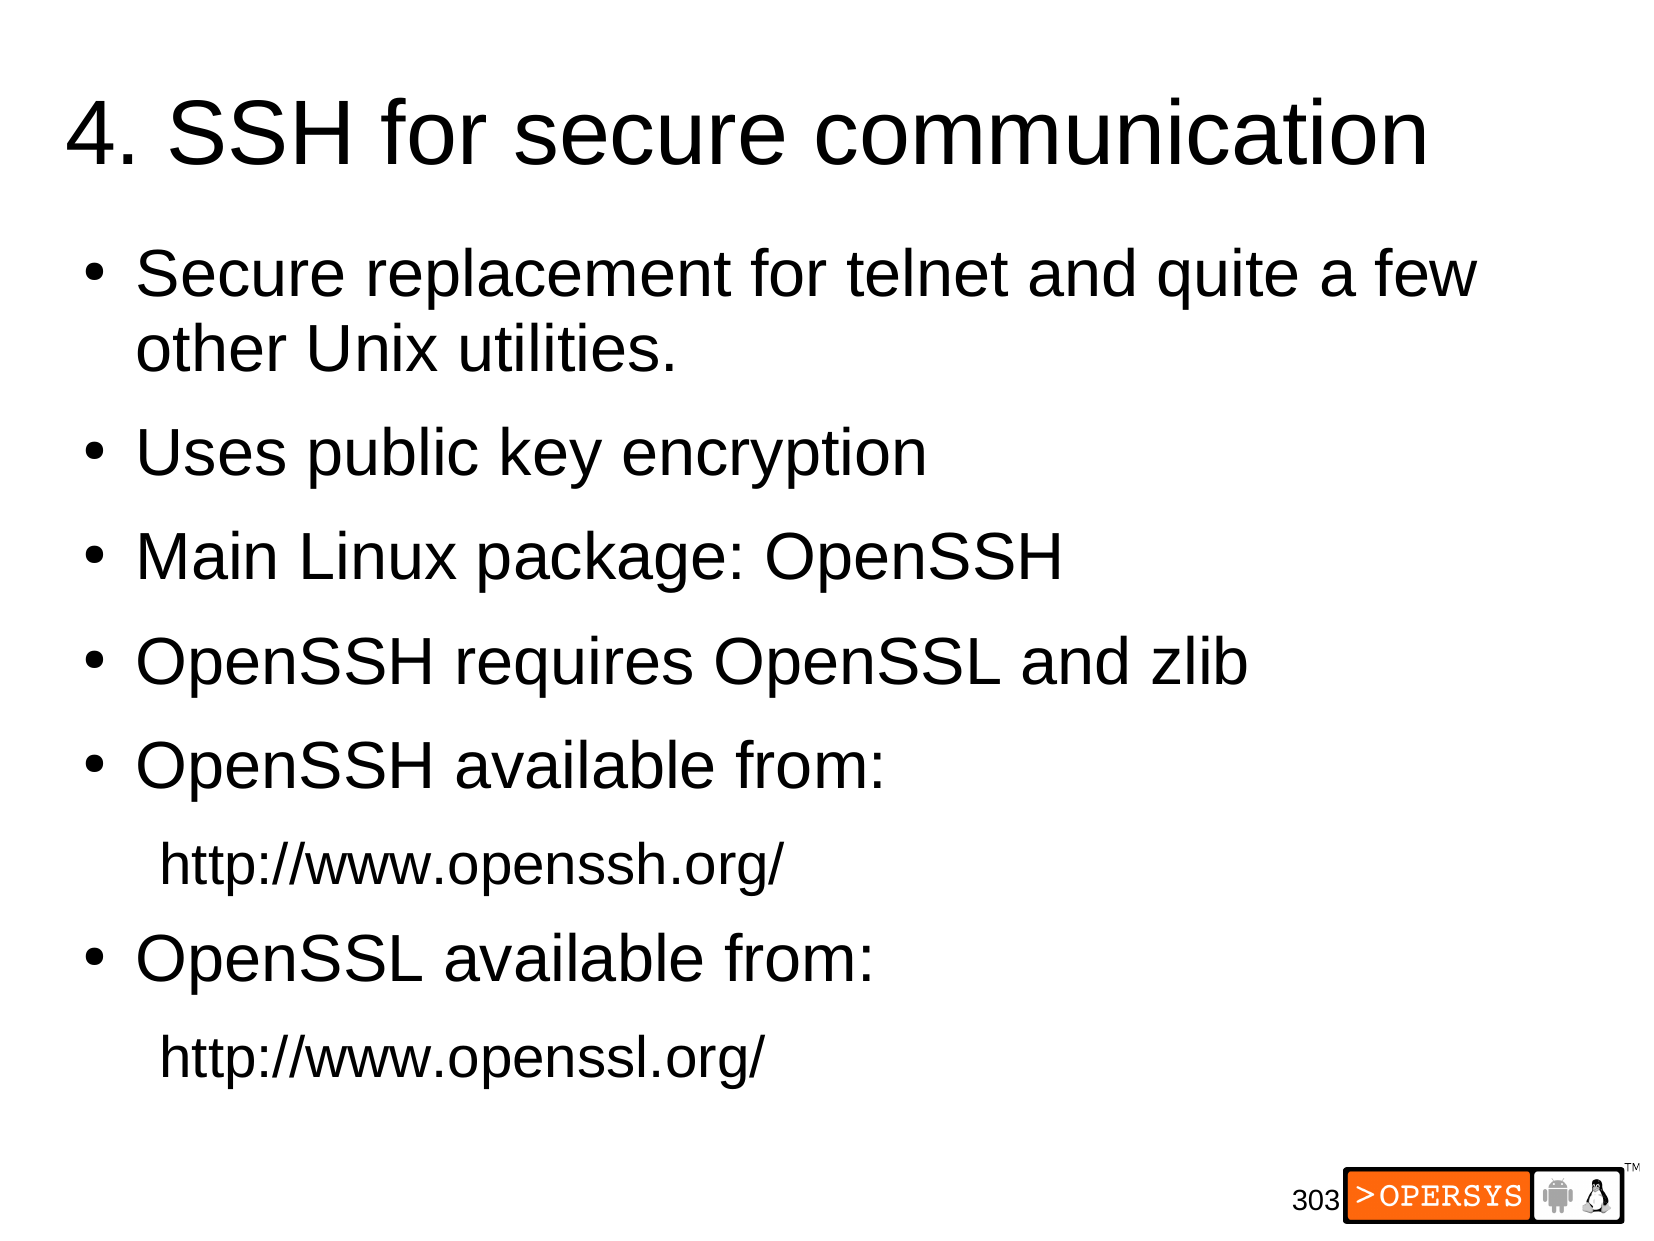

# 4. SSH for secure communication
Secure replacement for telnet and quite a few other Unix utilities.
Uses public key encryption
Main Linux package: OpenSSH
OpenSSH requires OpenSSL and zlib
OpenSSH available from:
http://www.openssh.org/
OpenSSL available from:
http://www.openssl.org/